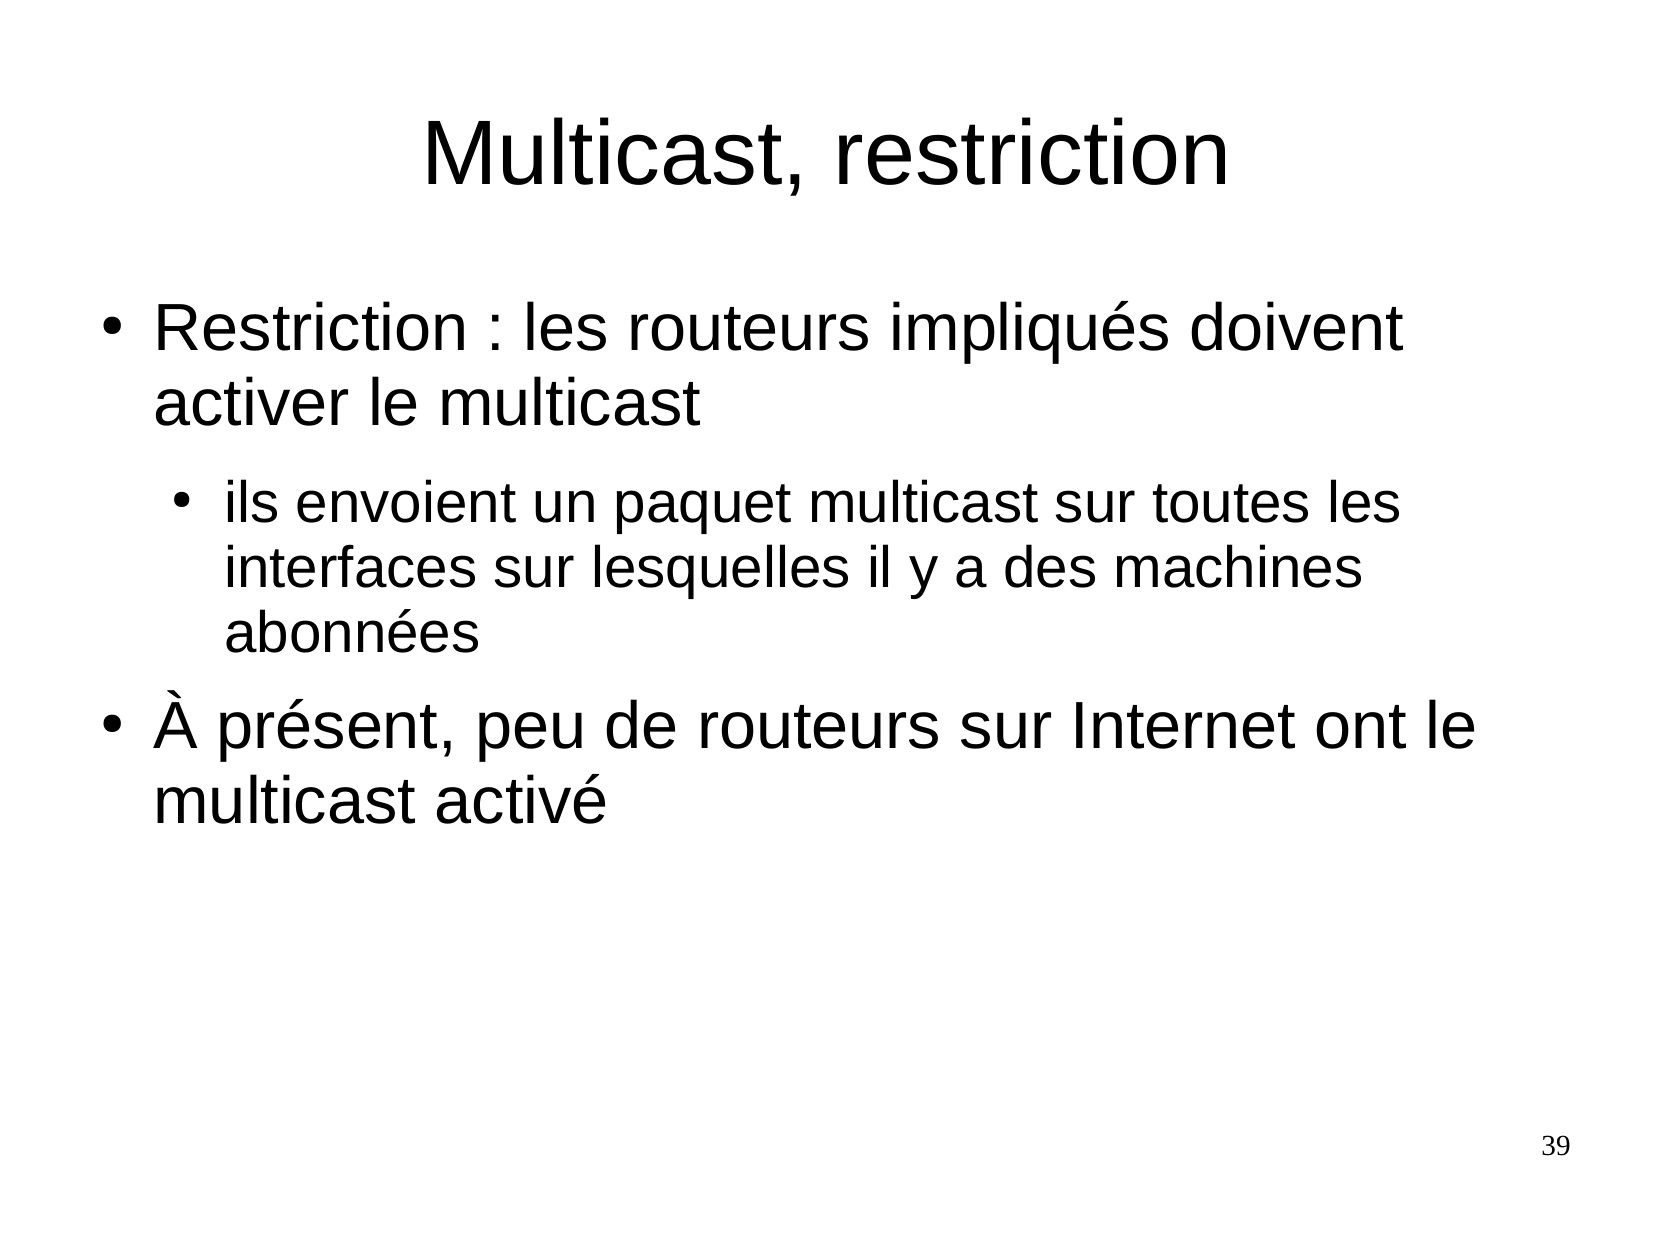

# Multicast, restriction
Restriction : les routeurs impliqués doivent activer le multicast
ils envoient un paquet multicast sur toutes les interfaces sur lesquelles il y a des machines abonnées
À présent, peu de routeurs sur Internet ont le multicast activé
39